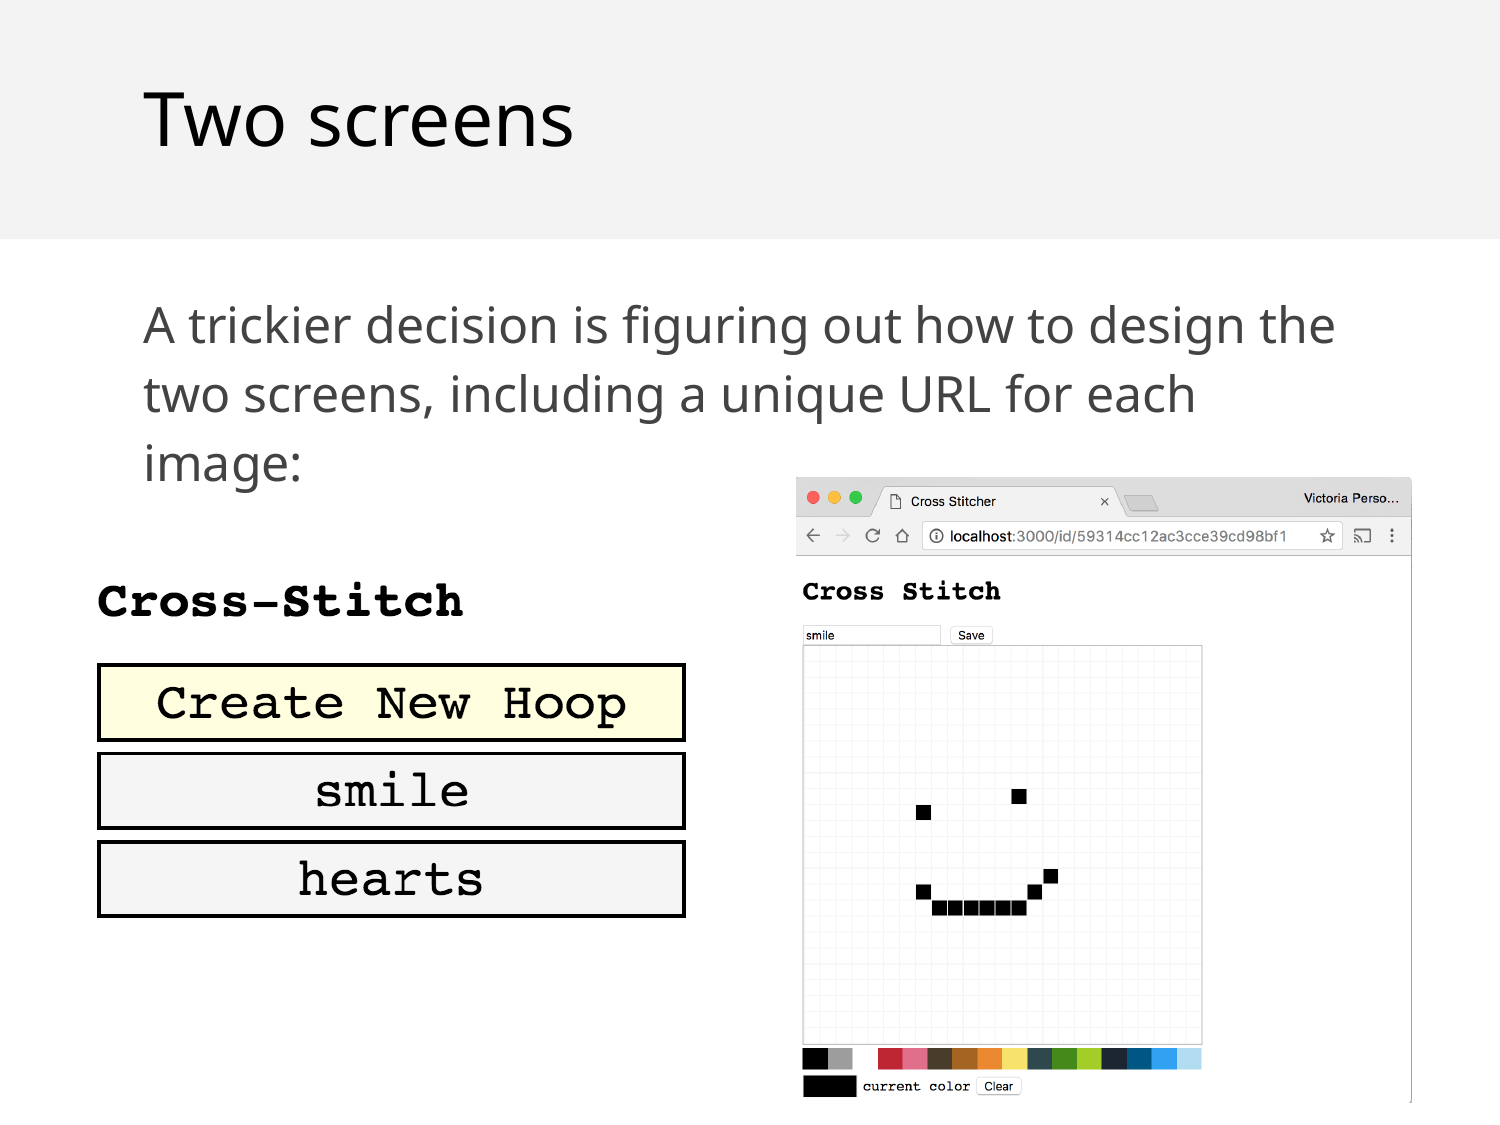

# Two screens
A trickier decision is figuring out how to design the two screens, including a unique URL for each image: